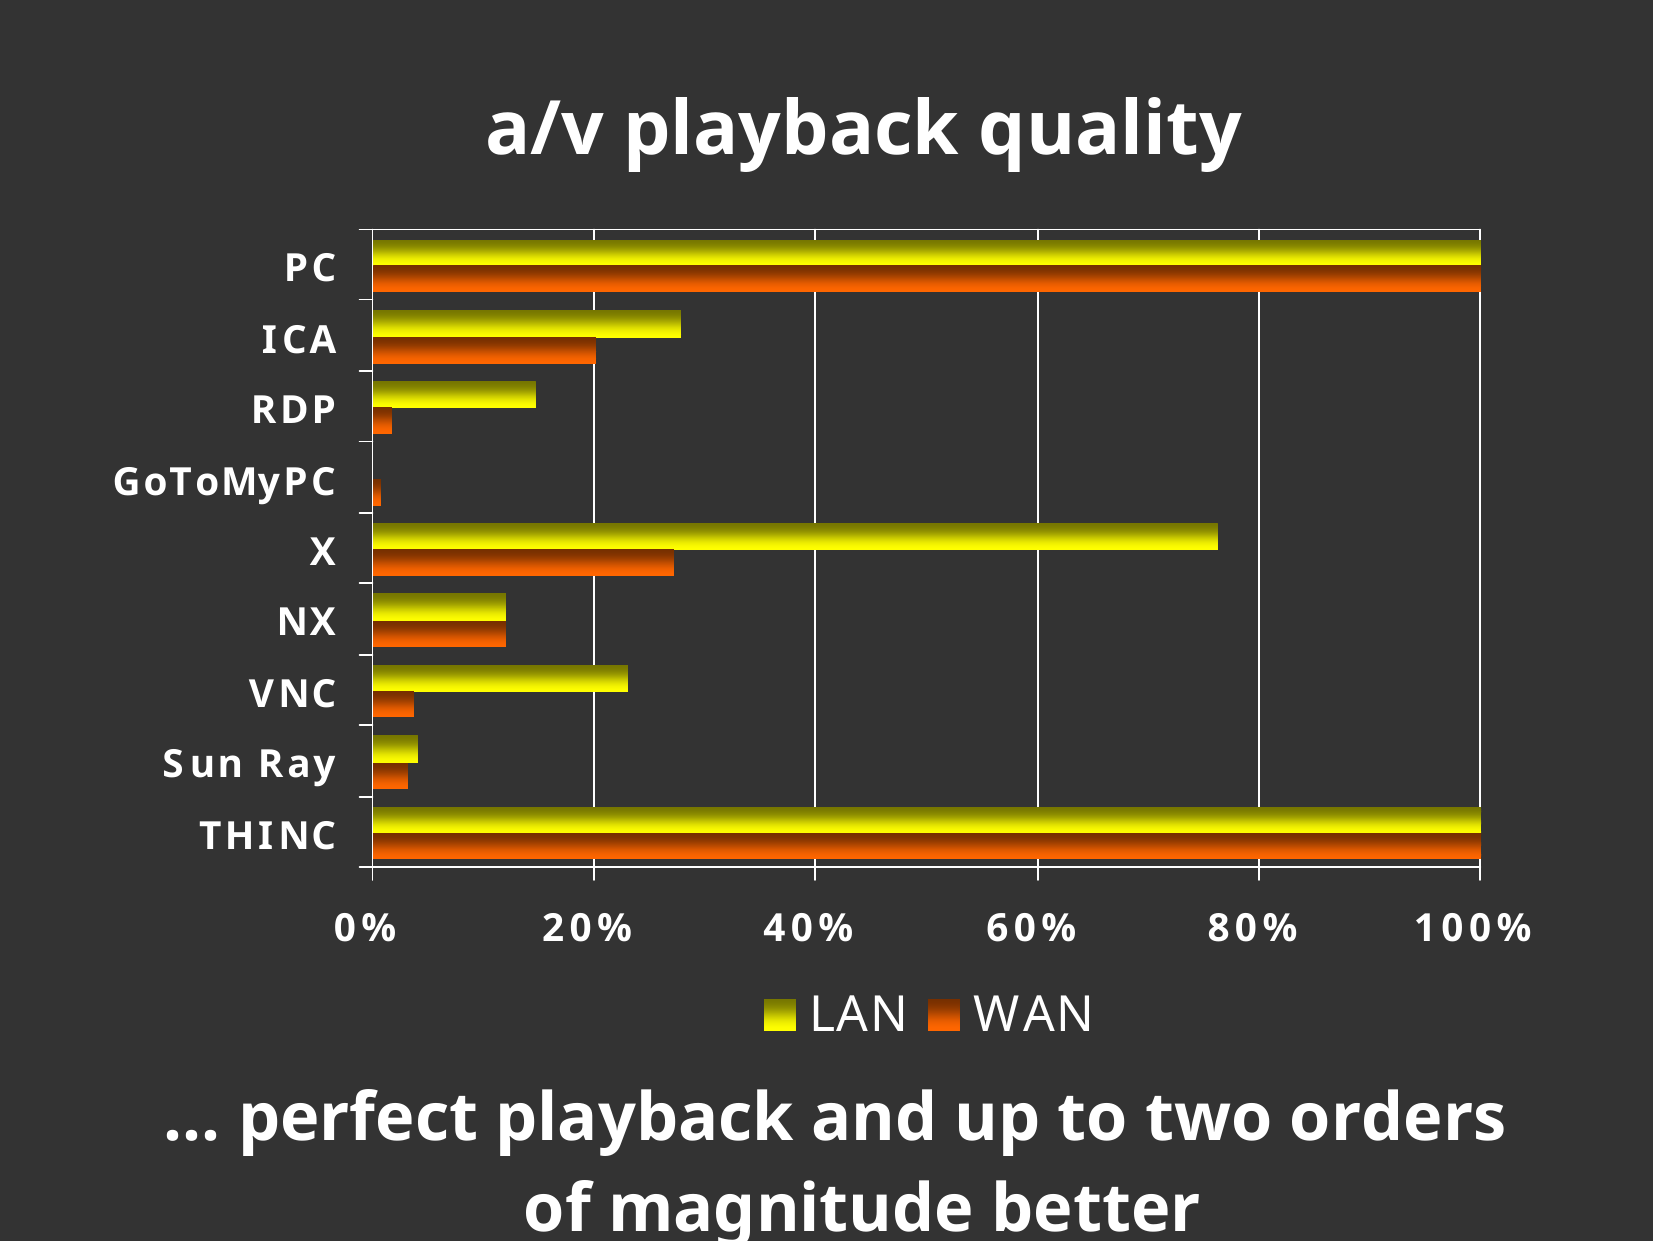

a/v playback quality
# ... perfect playback and up to two orders of magnitude better